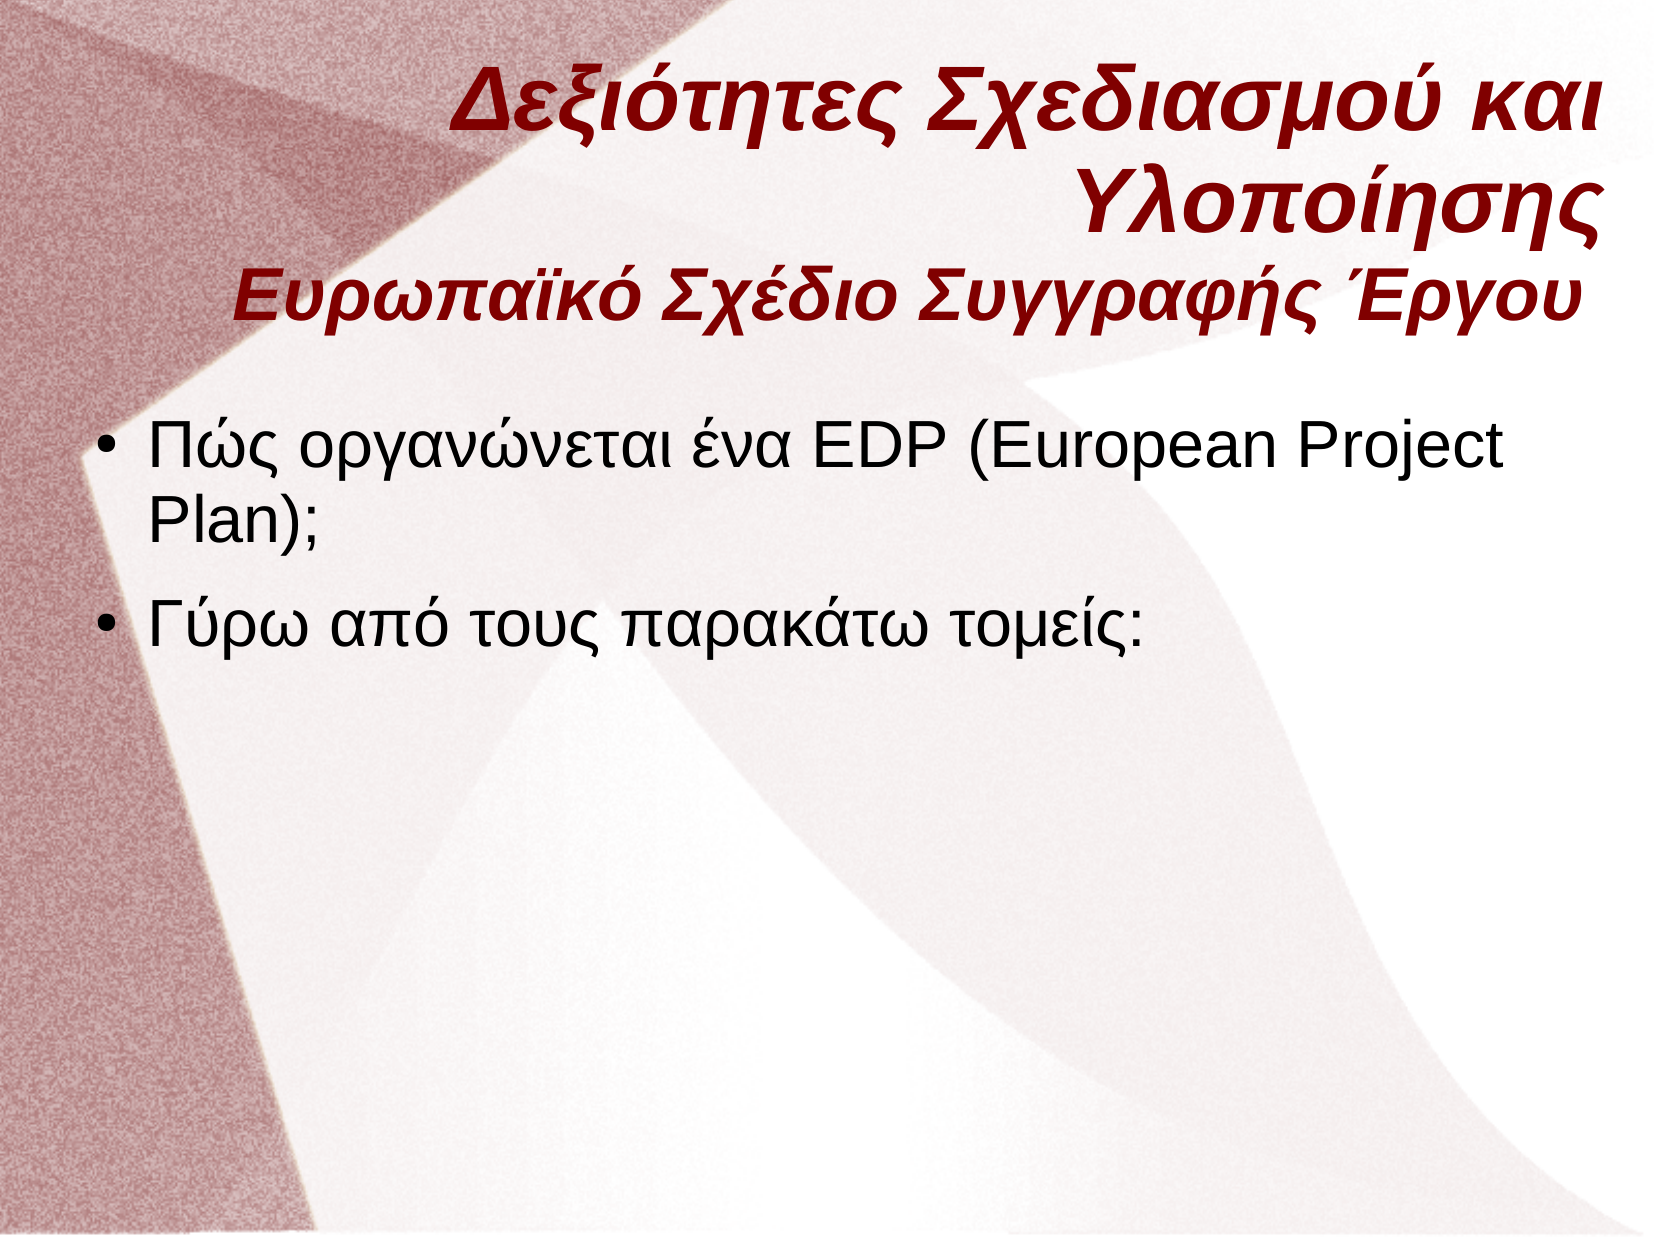

# Δεξιότητες Σχεδιασμού και Υλοποίησης Ευρωπαϊκό Σχέδιο Συγγραφής Έργου
Πώς οργανώνεται ένα EDP (European Project Plan);
Γύρω από τους παρακάτω τομείς: